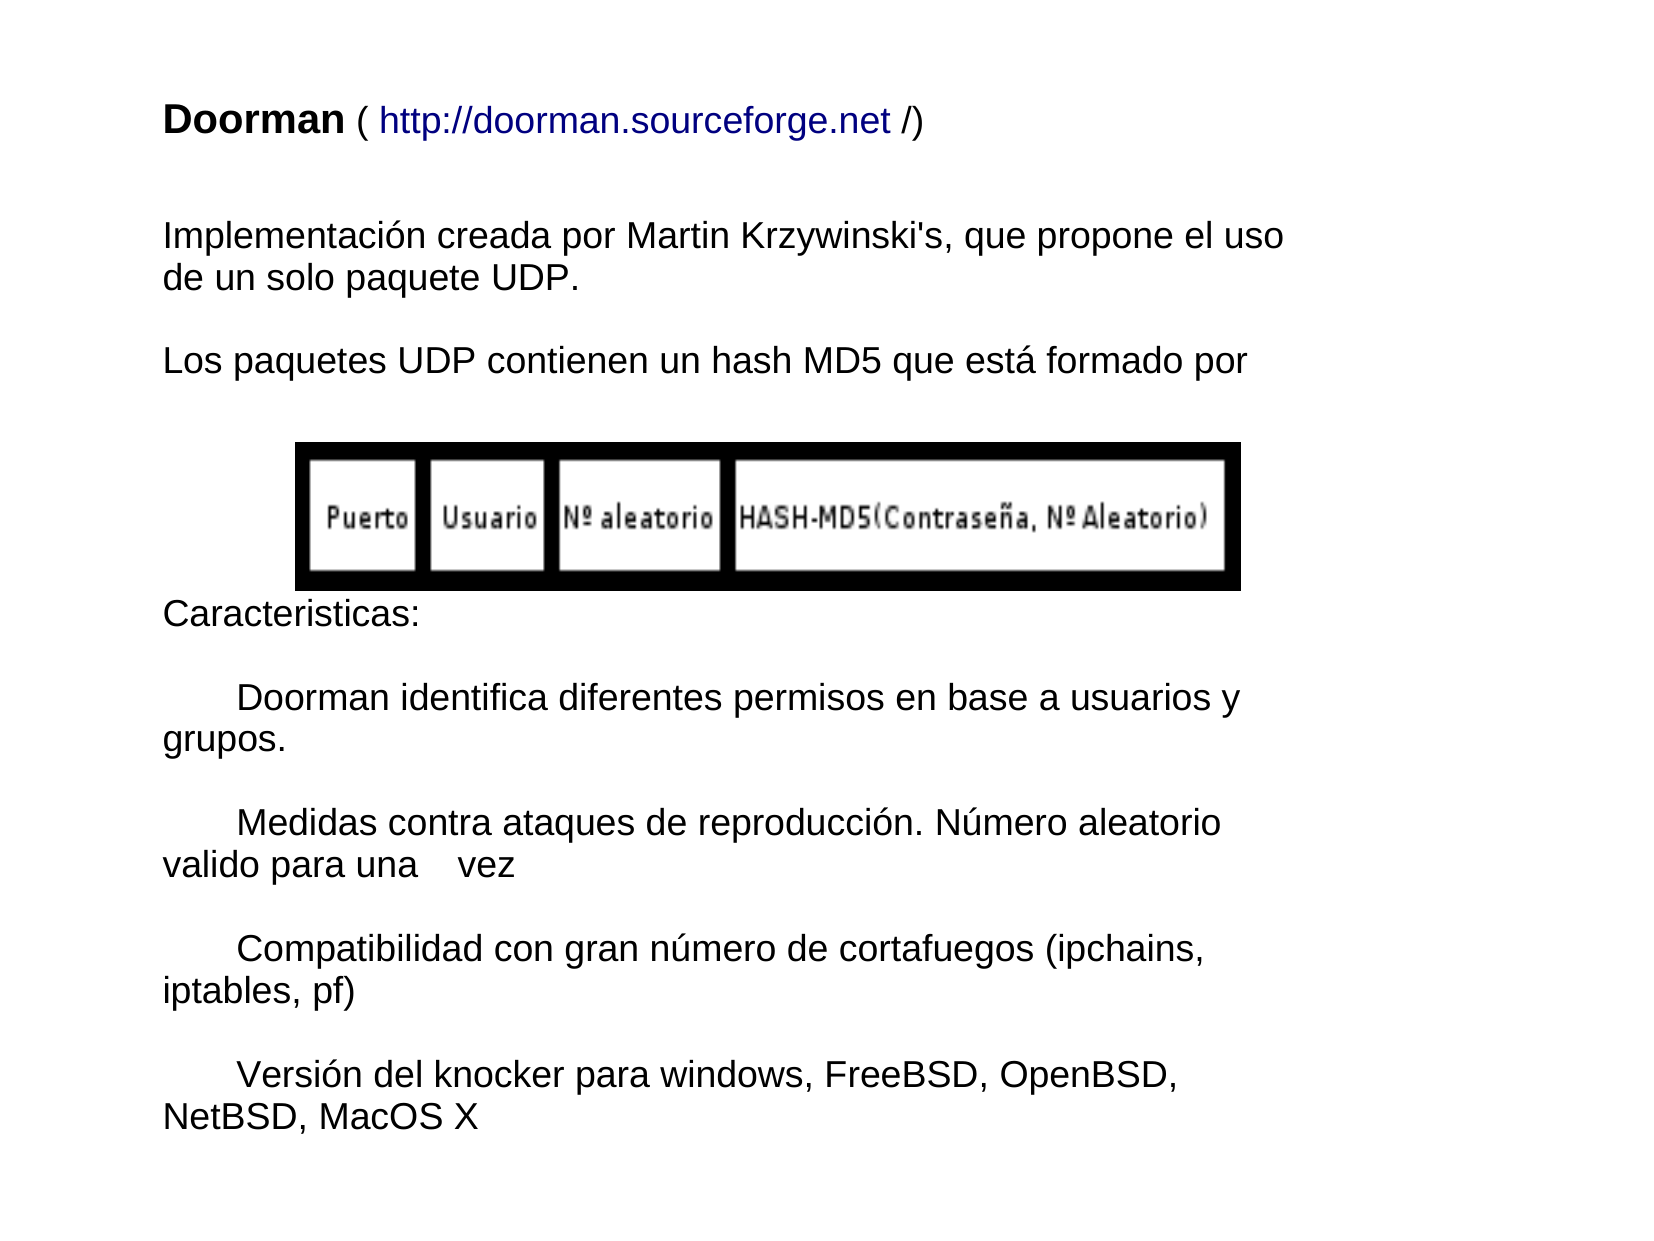

Doorman ( http://doorman.sourceforge.net /)
Implementación creada por Martin Krzywinski's, que propone el uso de un solo paquete UDP.
Los paquetes UDP contienen un hash MD5 que está formado por
Caracteristicas:
	Doorman identifica diferentes permisos en base a usuarios y grupos.
	Medidas contra ataques de reproducción. Número aleatorio valido para una 	vez
	Compatibilidad con gran número de cortafuegos (ipchains, iptables, pf)
	Versión del knocker para windows, FreeBSD, OpenBSD, NetBSD, MacOS X